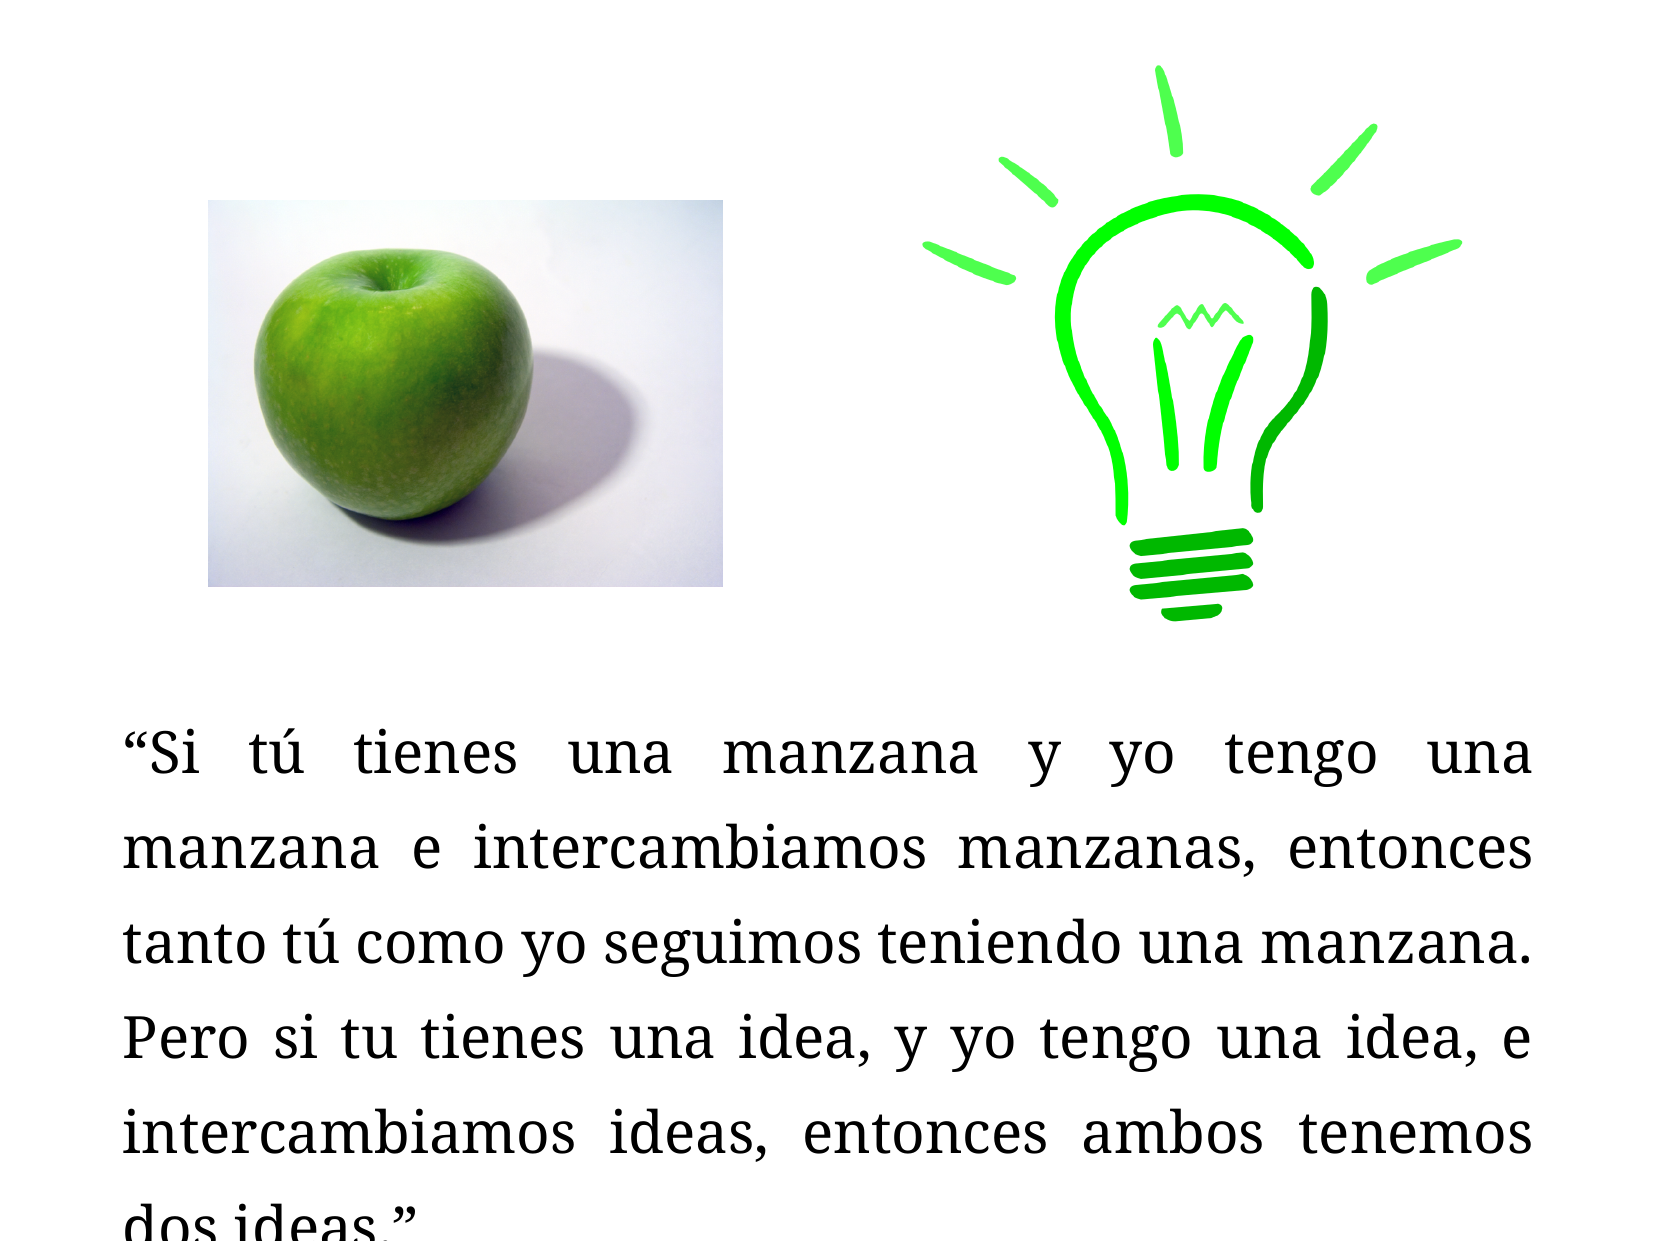

“Si tú tienes una manzana y yo tengo una manzana e intercambiamos manzanas, entonces tanto tú como yo seguimos teniendo una manzana.
Pero si tu tienes una idea, y yo tengo una idea, e intercambiamos ideas, entonces ambos tenemos dos ideas.”
George Bernard Shaw